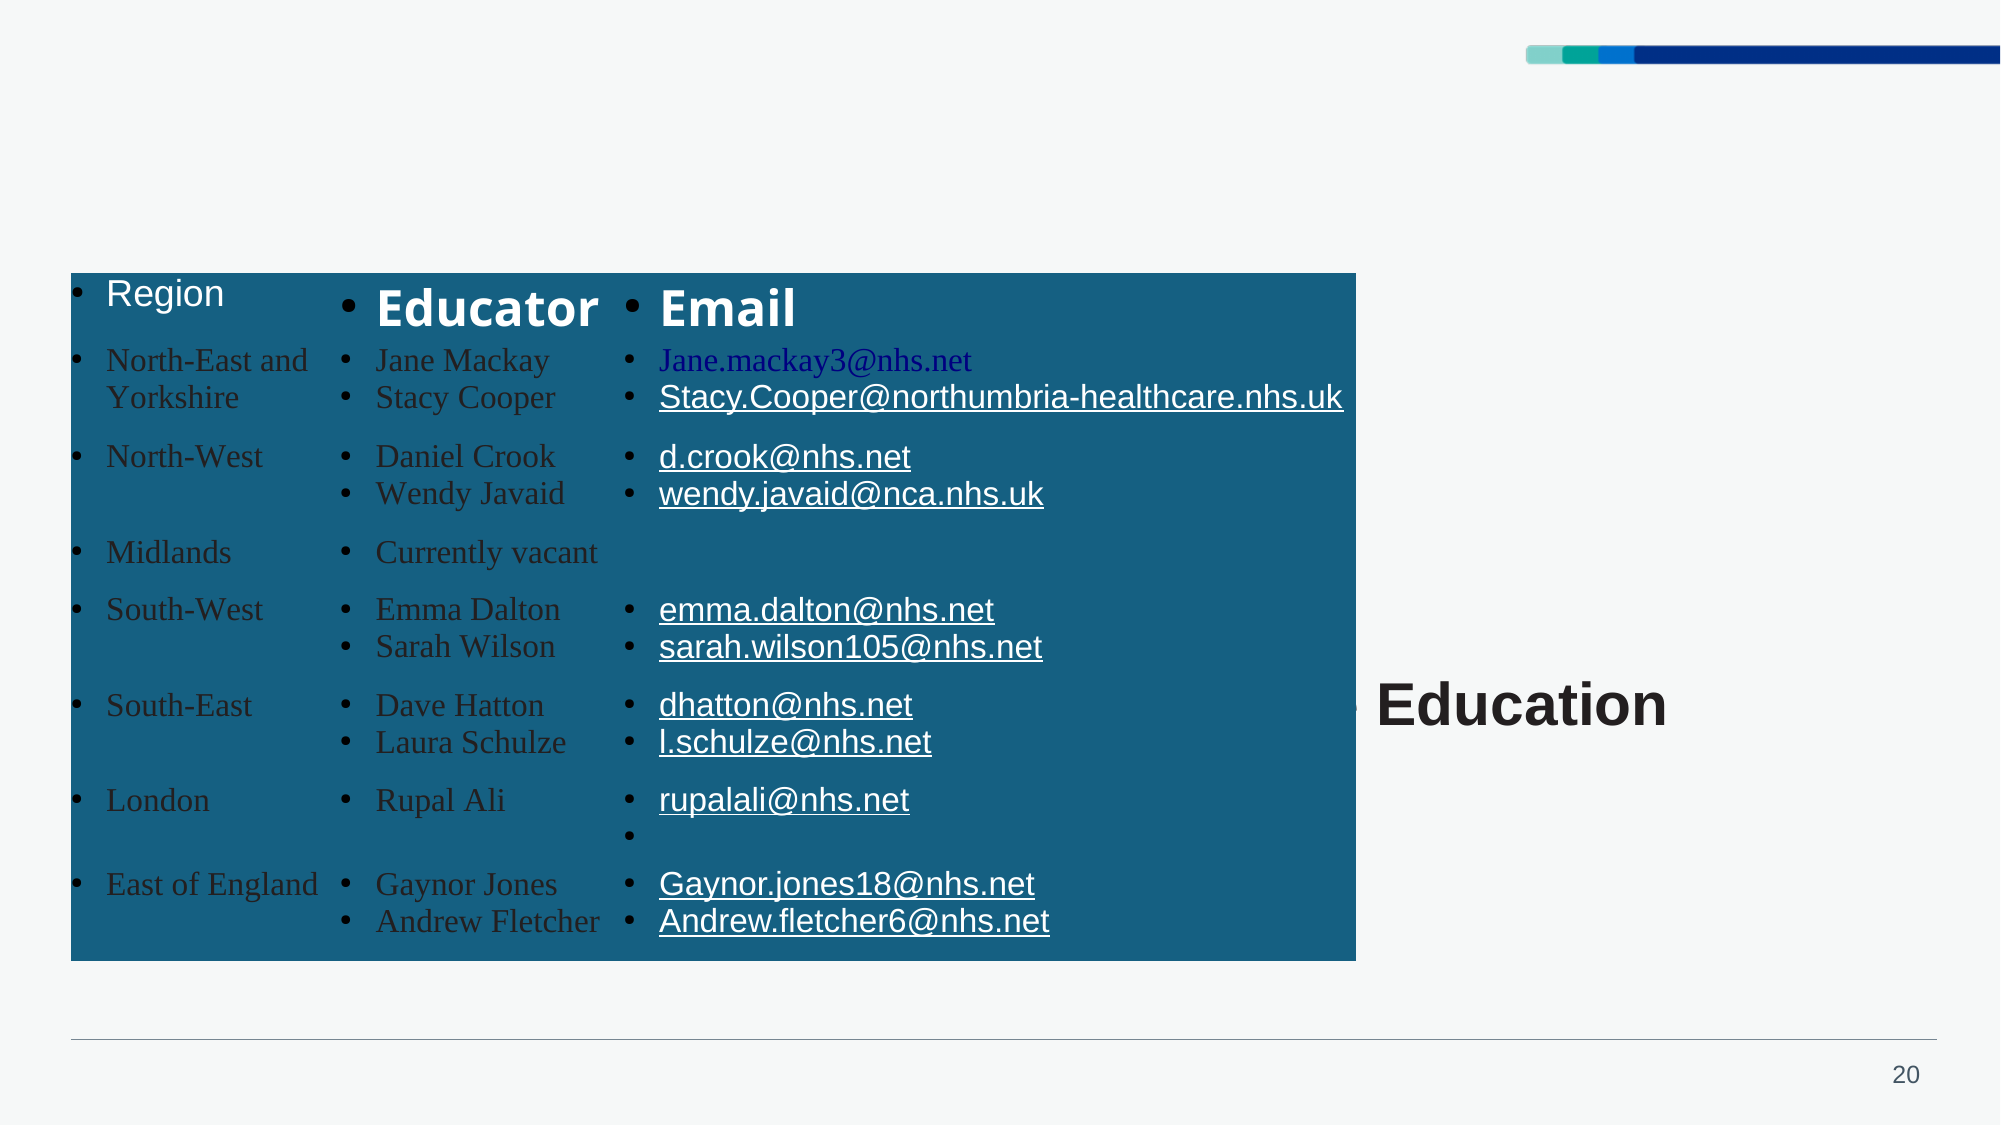

| Region | Educator | Email |
| --- | --- | --- |
| North-East and Yorkshire | Jane Mackay Stacy Cooper | Jane.mackay3@nhs.net Stacy.Cooper@northumbria-healthcare.nhs.uk |
| North-West | Daniel Crook Wendy Javaid | d.crook@nhs.net wendy.javaid@nca.nhs.uk |
| Midlands | Currently vacant | |
| South-West | Emma Dalton Sarah Wilson | emma.dalton@nhs.net sarah.wilson105@nhs.net |
| South-East | Dave Hatton Laura Schulze | dhatton@nhs.net l.schulze@nhs.net |
| London | Rupal Ali | rupalali@nhs.net |
| East of England | Gaynor Jones Andrew Fletcher | Gaynor.jones18@nhs.net Andrew.fletcher6@nhs.net |
# ETP Regional Training Coordinators/Practice Education Facilitators